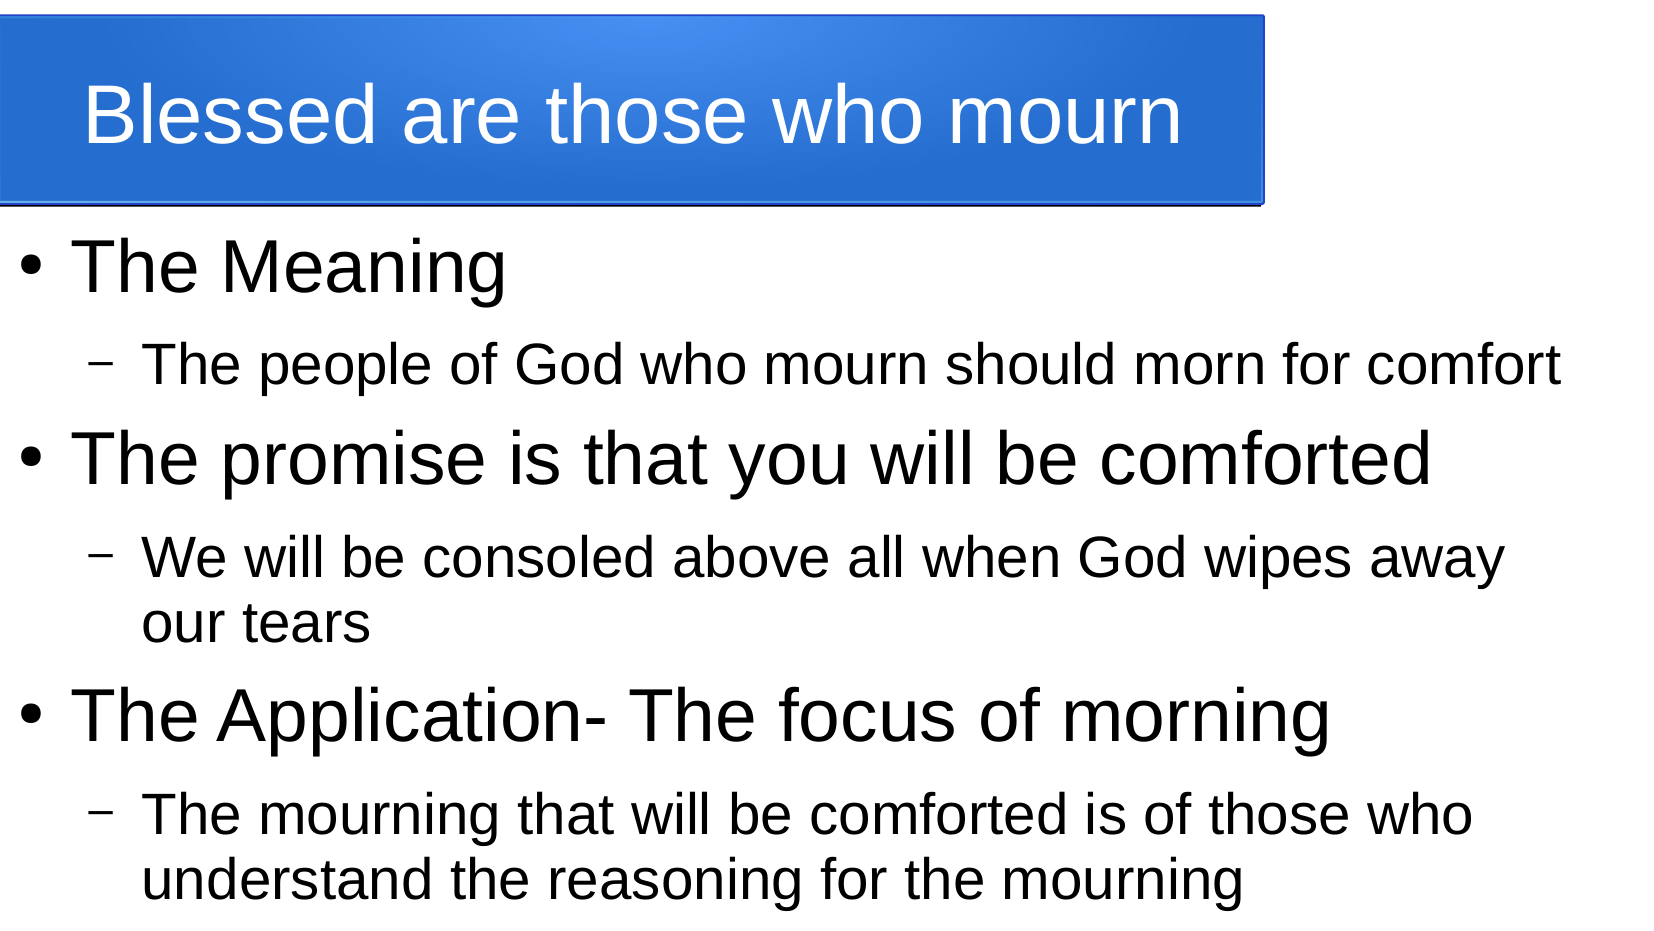

# Blessed are those who mourn
The Meaning
The people of God who mourn should morn for comfort
The promise is that you will be comforted
We will be consoled above all when God wipes away our tears
The Application- The focus of morning
The mourning that will be comforted is of those who understand the reasoning for the mourning